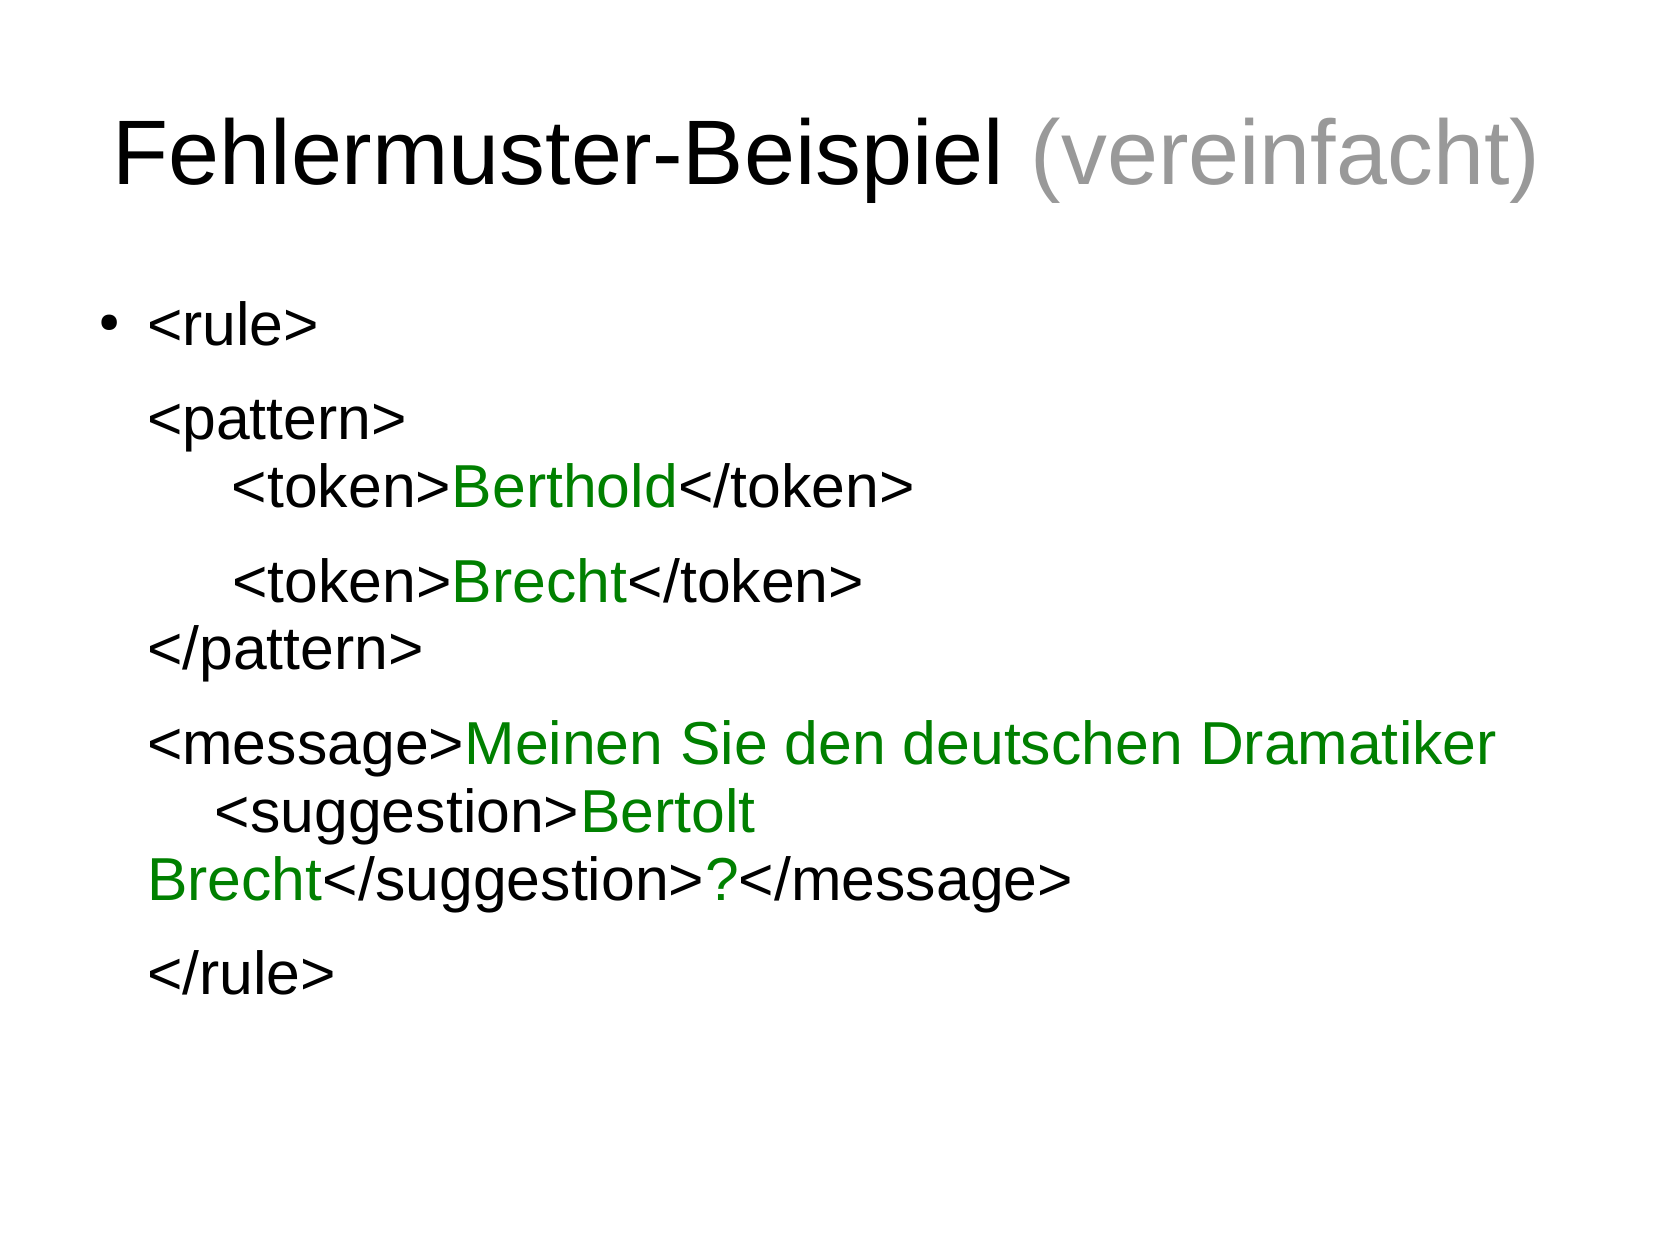

# Fehlermuster-Beispiel (vereinfacht)
<rule>
<pattern>
 <token>Berthold</token>
 <token>Brecht</token>
</pattern>
<message>Meinen Sie den deutschen Dramatiker
 <suggestion>Bertolt Brecht</suggestion>?</message>
</rule>